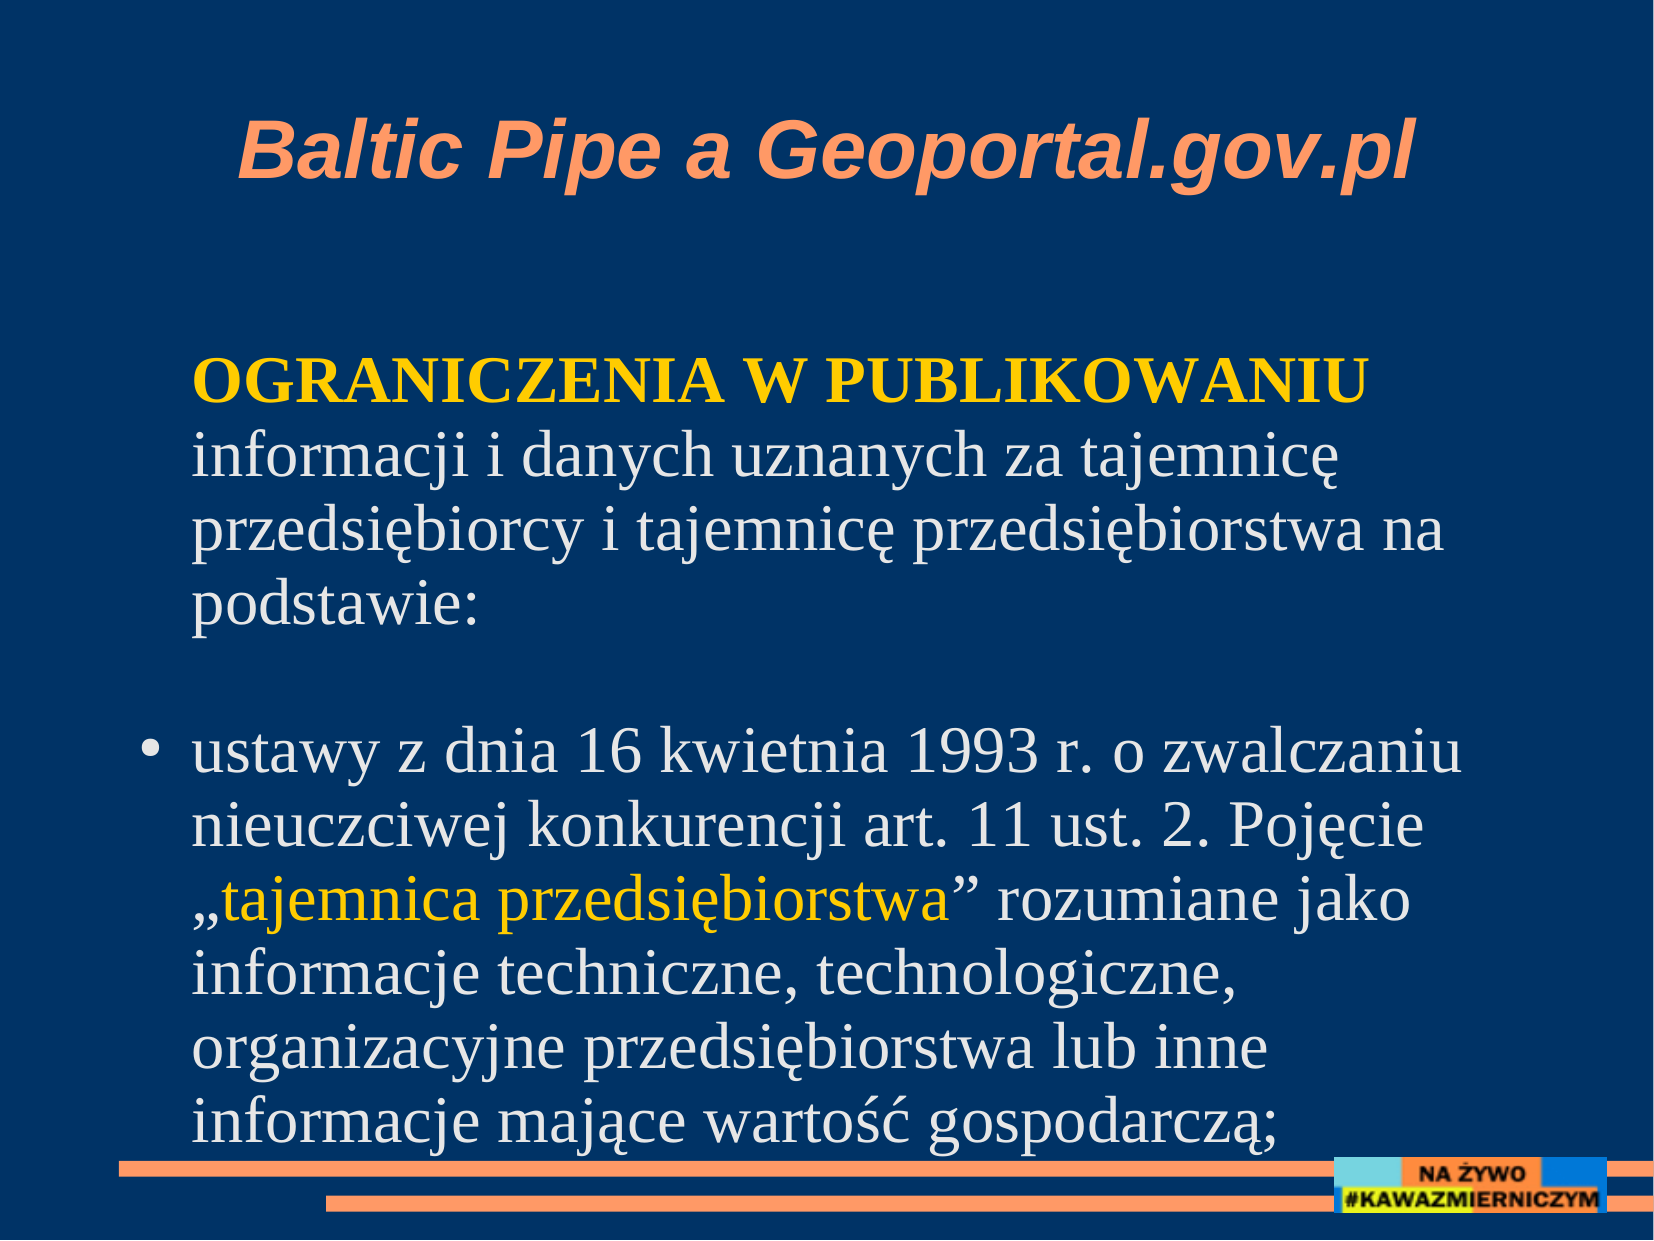

# Baltic Pipe a Geoportal.gov.pl
OGRANICZENIA W PUBLIKOWANIU
informacji i danych uznanych za tajemnicę przedsiębiorcy i tajemnicę przedsiębiorstwa na podstawie:
ustawy z dnia 16 kwietnia 1993 r. o zwalczaniu nieuczciwej konkurencji art. 11 ust. 2. Pojęcie „tajemnica przedsiębiorstwa” rozumiane jako informacje techniczne, technologiczne, organizacyjne przedsiębiorstwa lub inne informacje mające wartość gospodarczą;